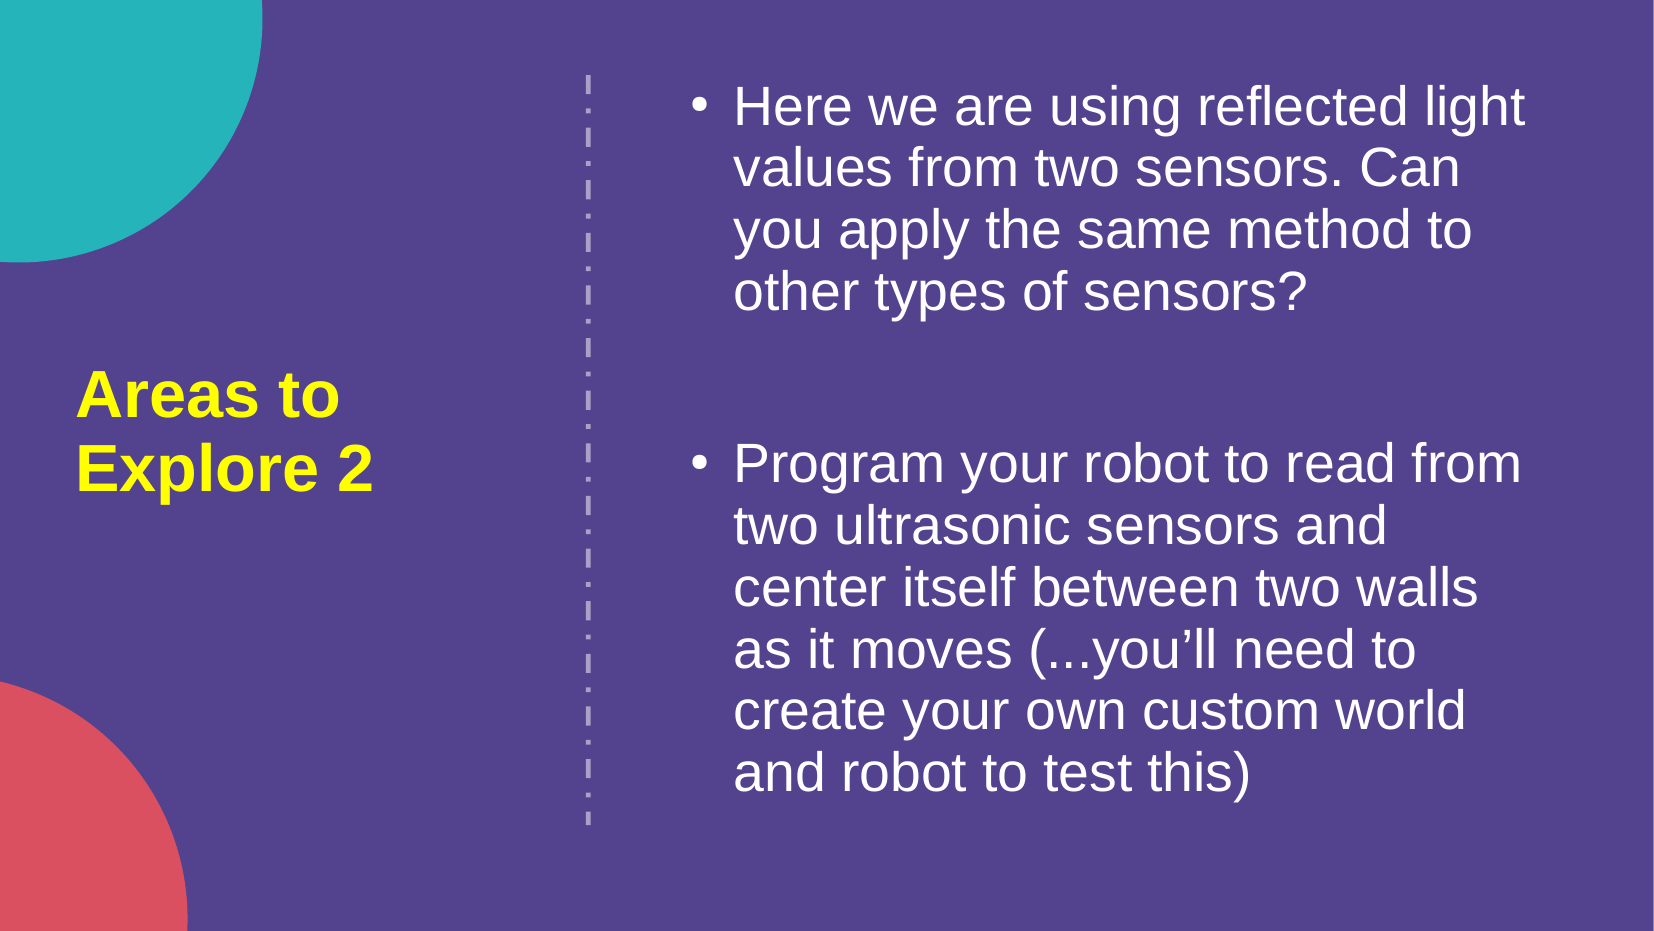

Here we are using reflected light values from two sensors. Can you apply the same method to other types of sensors?
Program your robot to read from two ultrasonic sensors and center itself between two walls as it moves (...you’ll need to create your own custom world and robot to test this)
# Areas to Explore 2